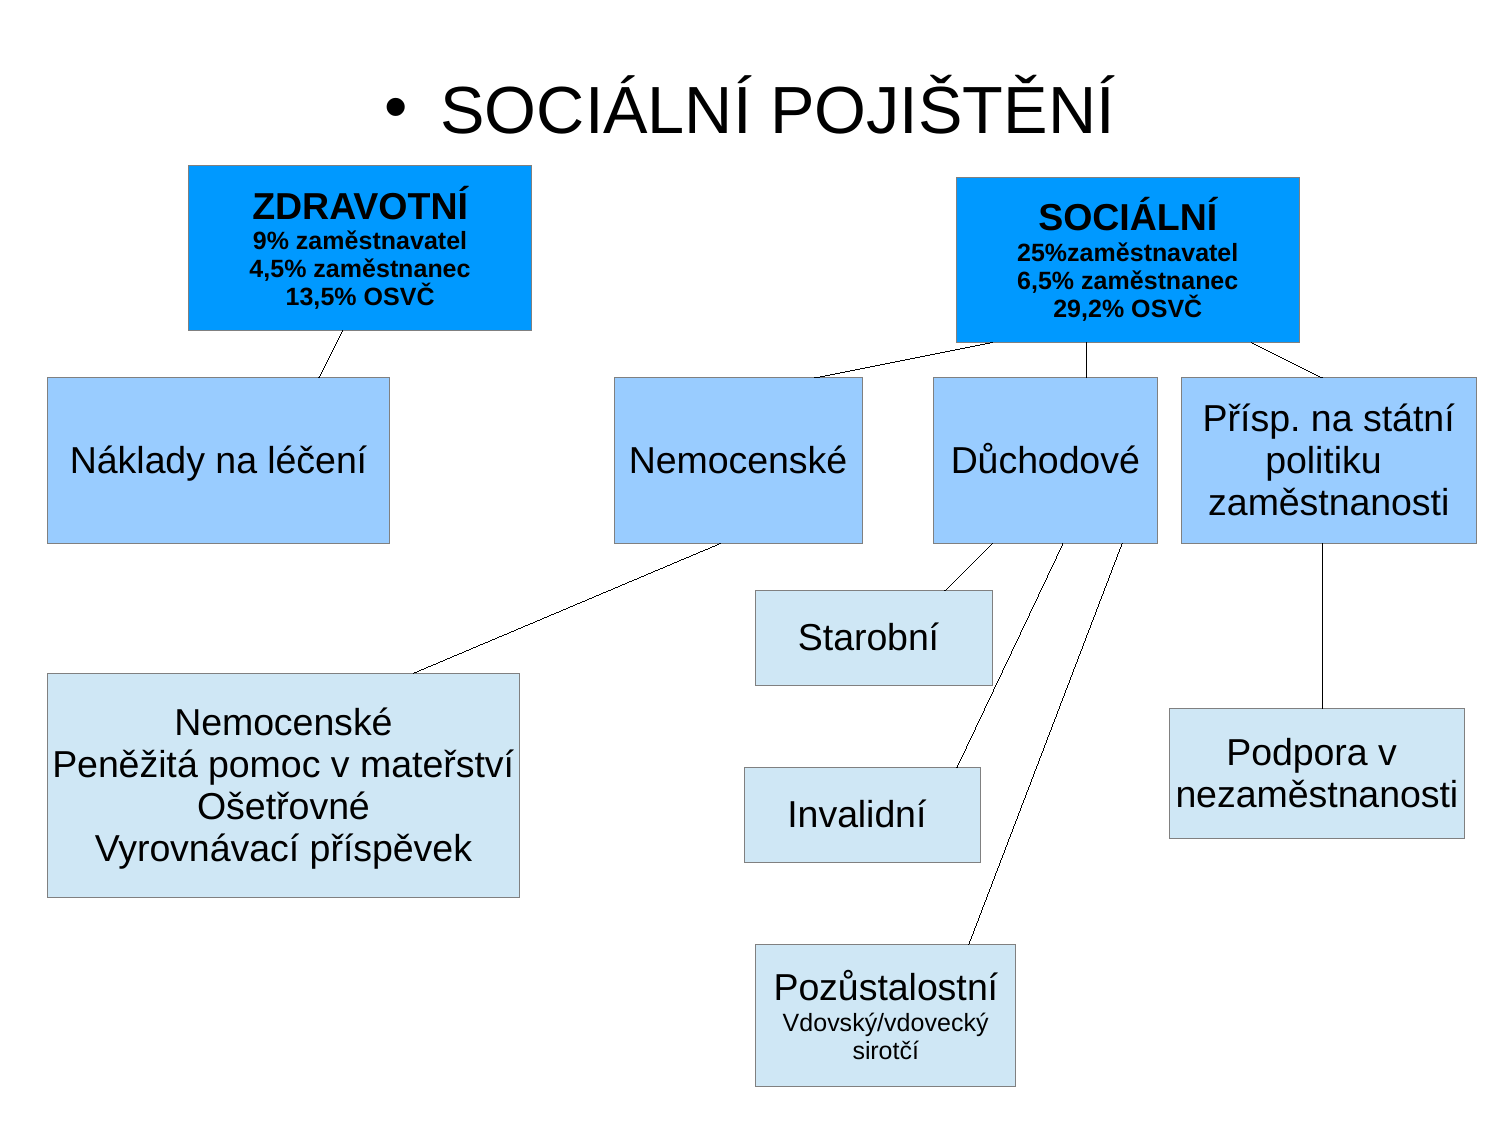

SOCIÁLNÍ POJIŠTĚNÍ
ZDRAVOTNÍ
9% zaměstnavatel
4,5% zaměstnanec
13,5% OSVČ
SOCIÁLNÍ
25%zaměstnavatel
6,5% zaměstnanec
29,2% OSVČ
Náklady na léčení
Nemocenské
Důchodové
Přísp. na státní
politiku
zaměstnanosti
Starobní
Nemocenské
Peněžitá pomoc v mateřství
Ošetřovné
Vyrovnávací příspěvek
Podpora v
nezaměstnanosti
Invalidní
Pozůstalostní
Vdovský/vdovecký
sirotčí